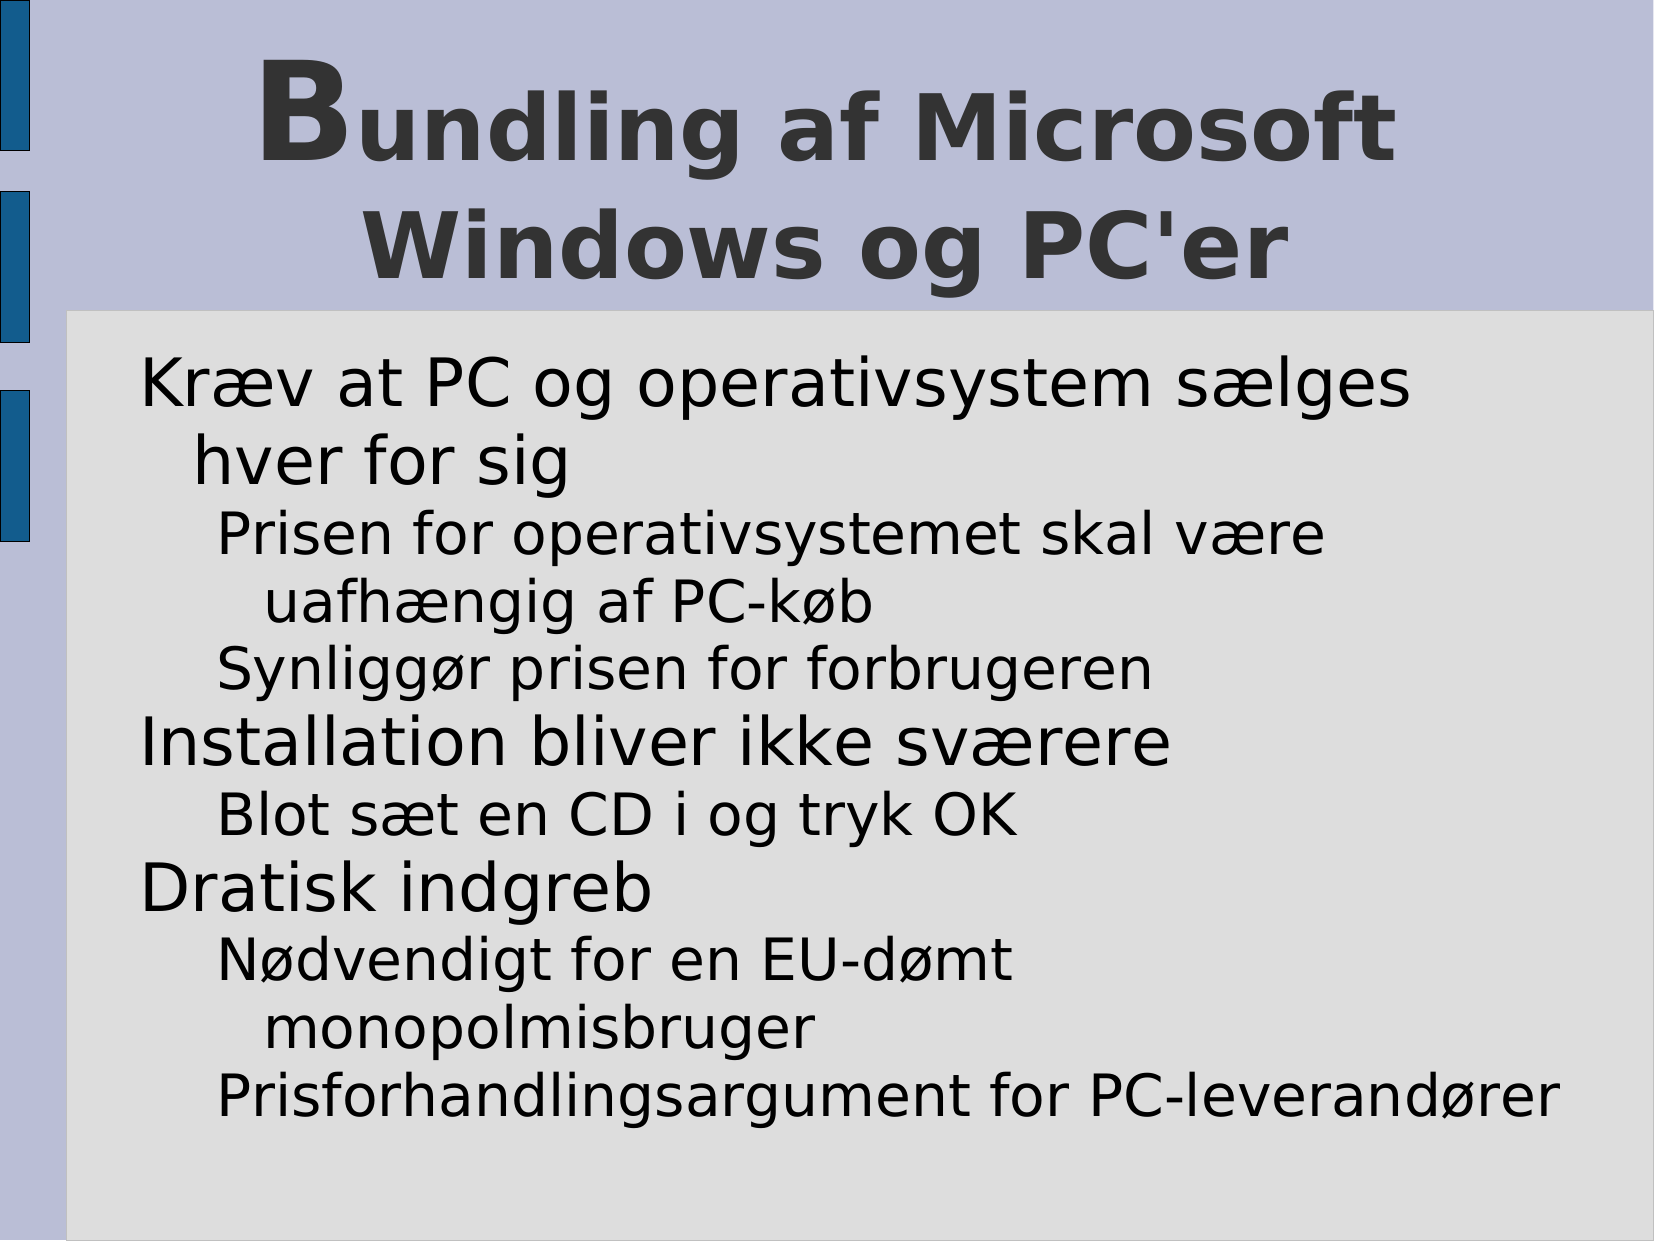

# Bundling af Microsoft Windows og PC'er
Kræv at PC og operativsystem sælges hver for sig
Prisen for operativsystemet skal være uafhængig af PC-køb
Synliggør prisen for forbrugeren
Installation bliver ikke sværere
Blot sæt en CD i og tryk OK
Dratisk indgreb
Nødvendigt for en EU-dømt monopolmisbruger
Prisforhandlingsargument for PC-leverandører